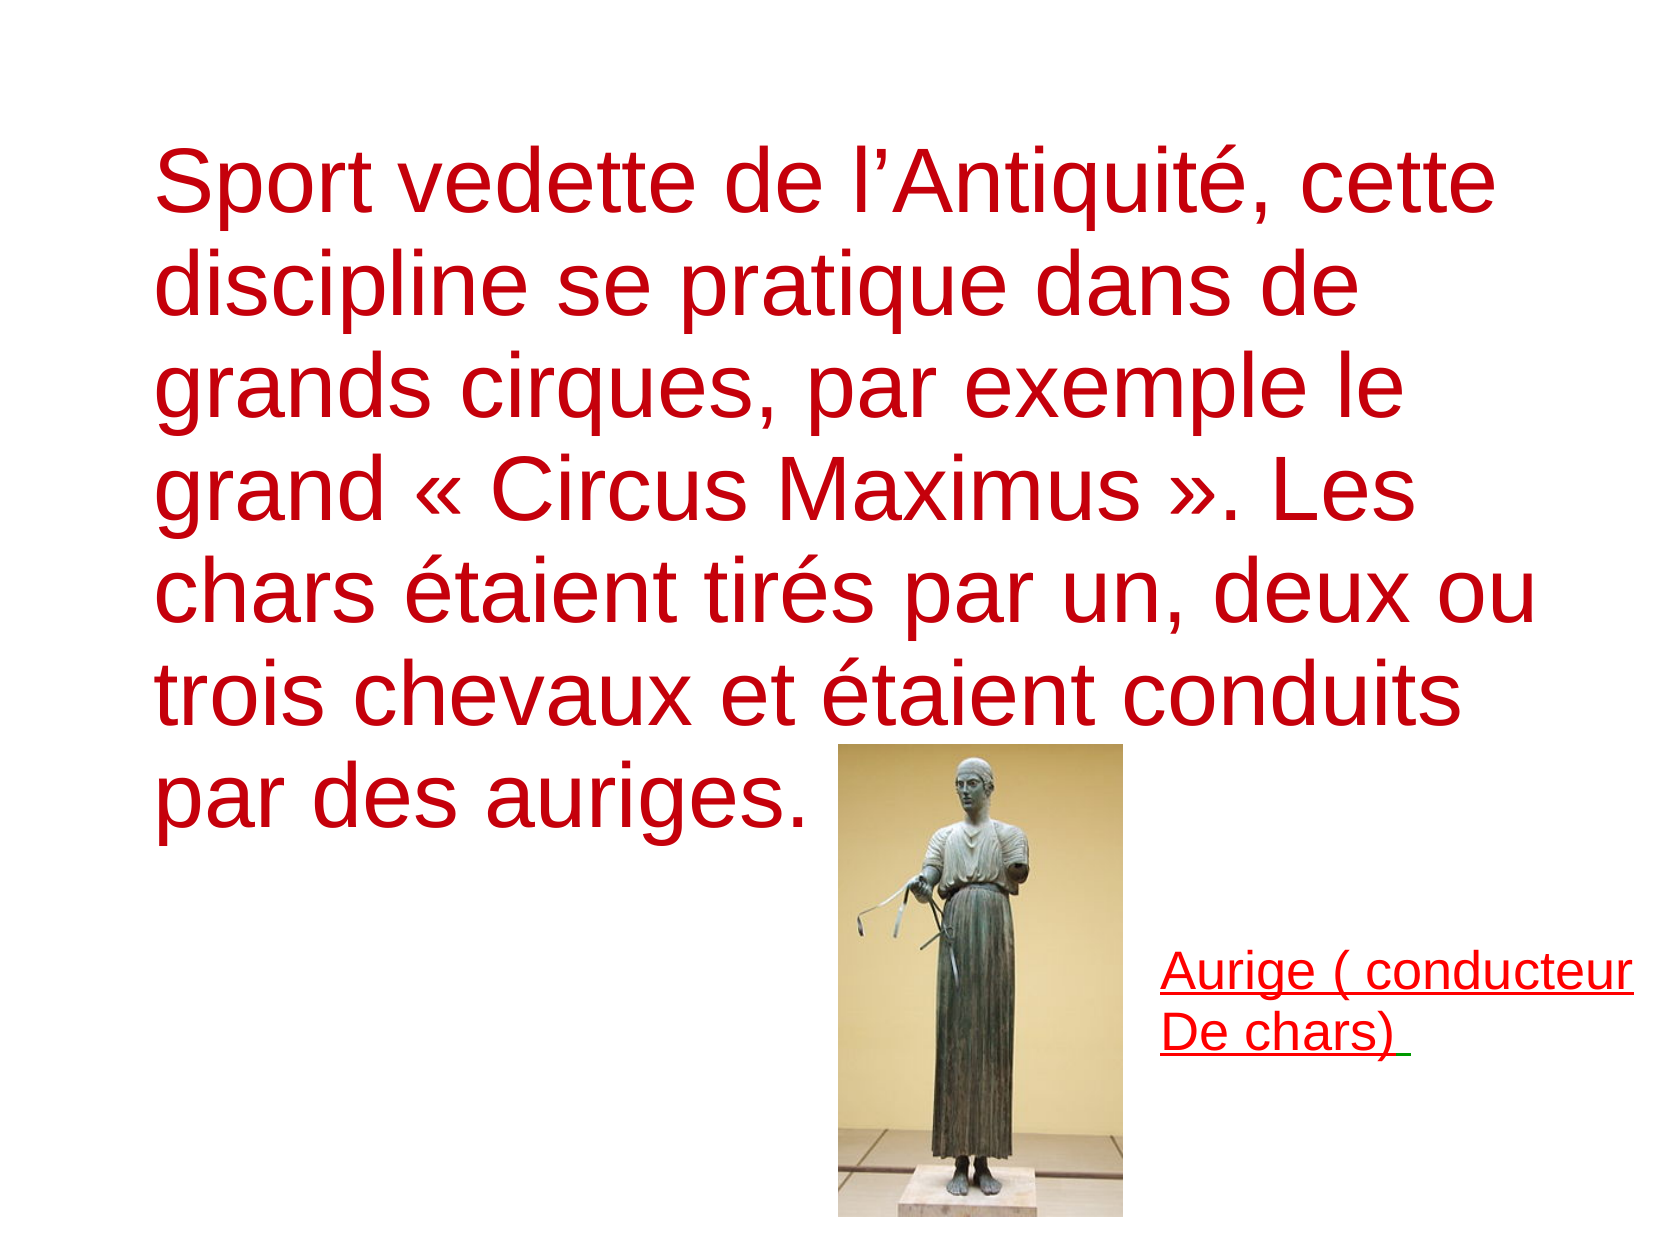

Sport vedette de l’Antiquité, cette discipline se pratique dans de grands cirques, par exemple le grand « Circus Maximus ». Les chars étaient tirés par un, deux ou trois chevaux et étaient conduits par des auriges.
Aurige ( conducteur
De chars)